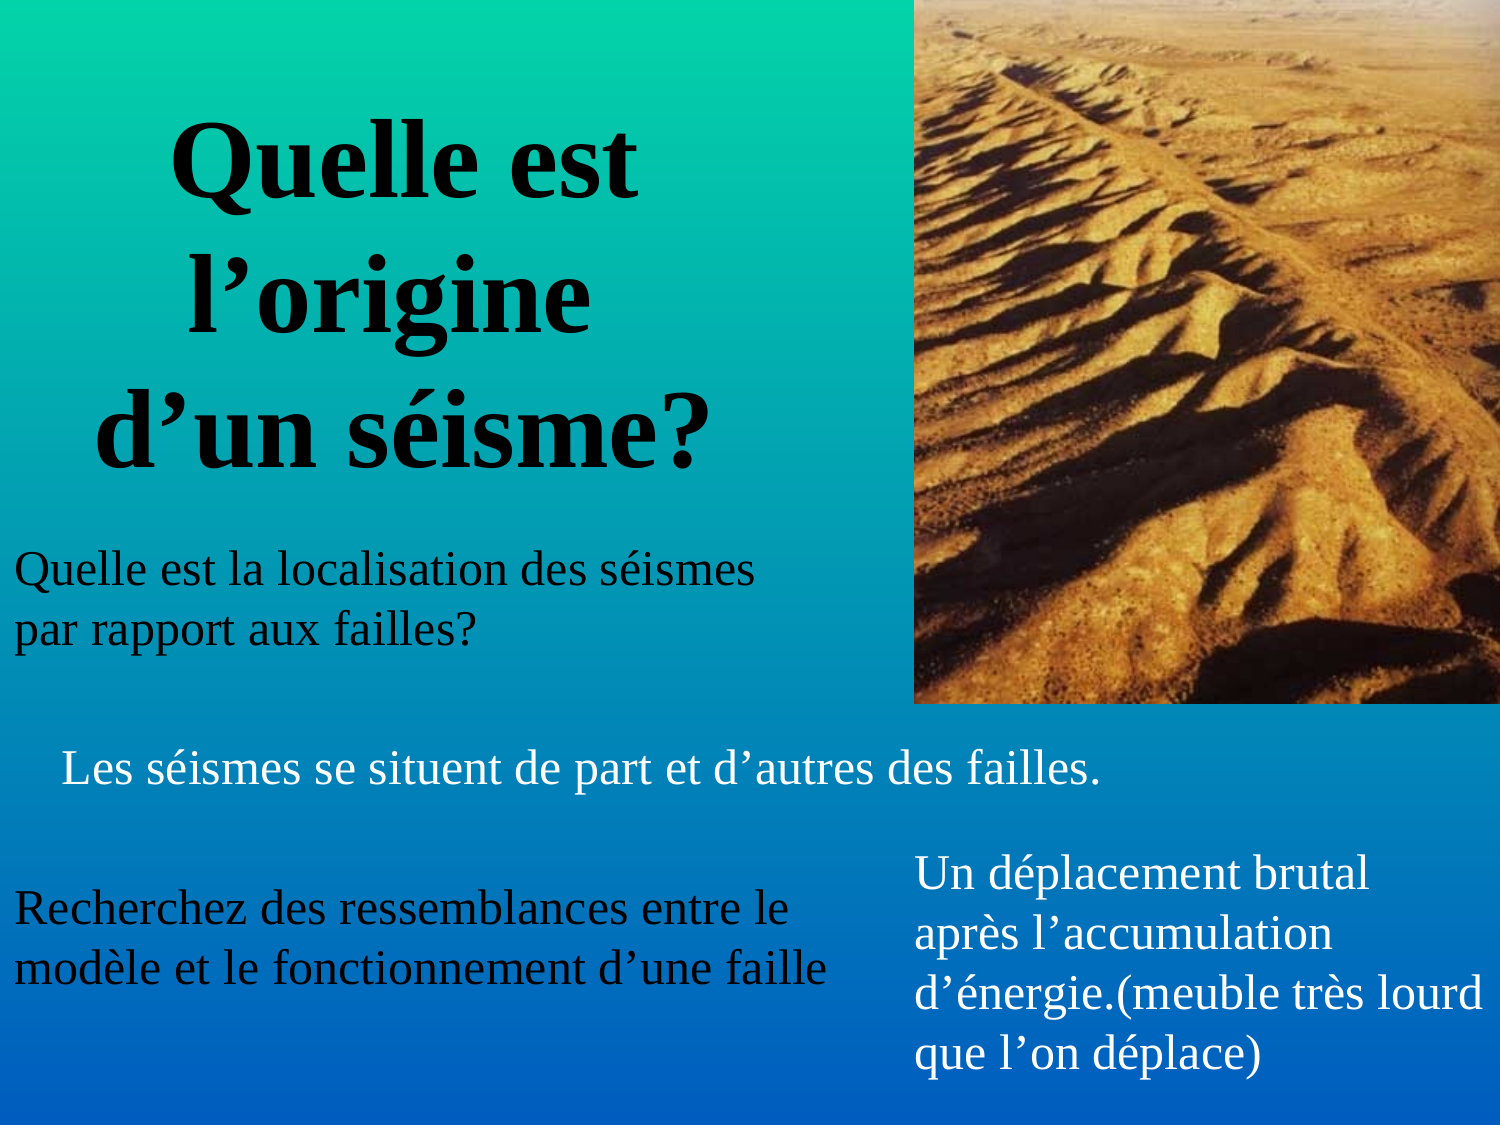

Quelle est l’origine
d’un séisme?
Quelle est la localisation des séismes par rapport aux failles?
Les séismes se situent de part et d’autres des failles.
Un déplacement brutal après l’accumulation d’énergie.(meuble très lourd que l’on déplace)
Recherchez des ressemblances entre le modèle et le fonctionnement d’une faille